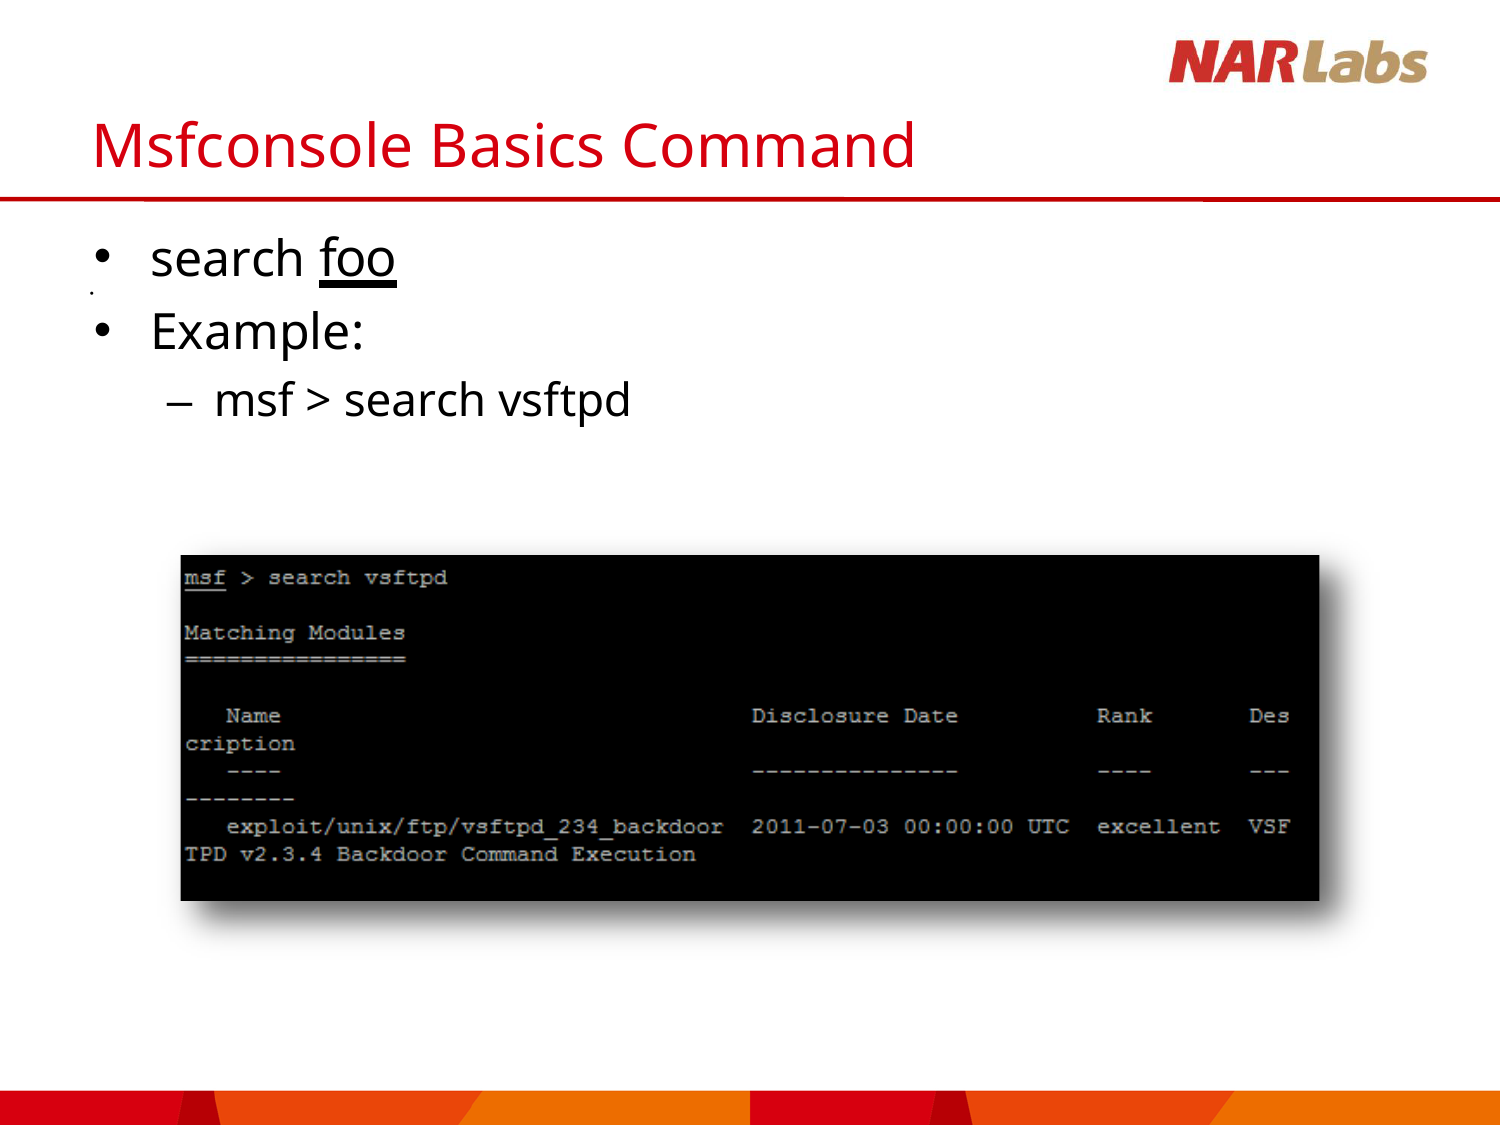

# Msfconsole Basics Command
search foo
Example:
–	msf > search vsftpd